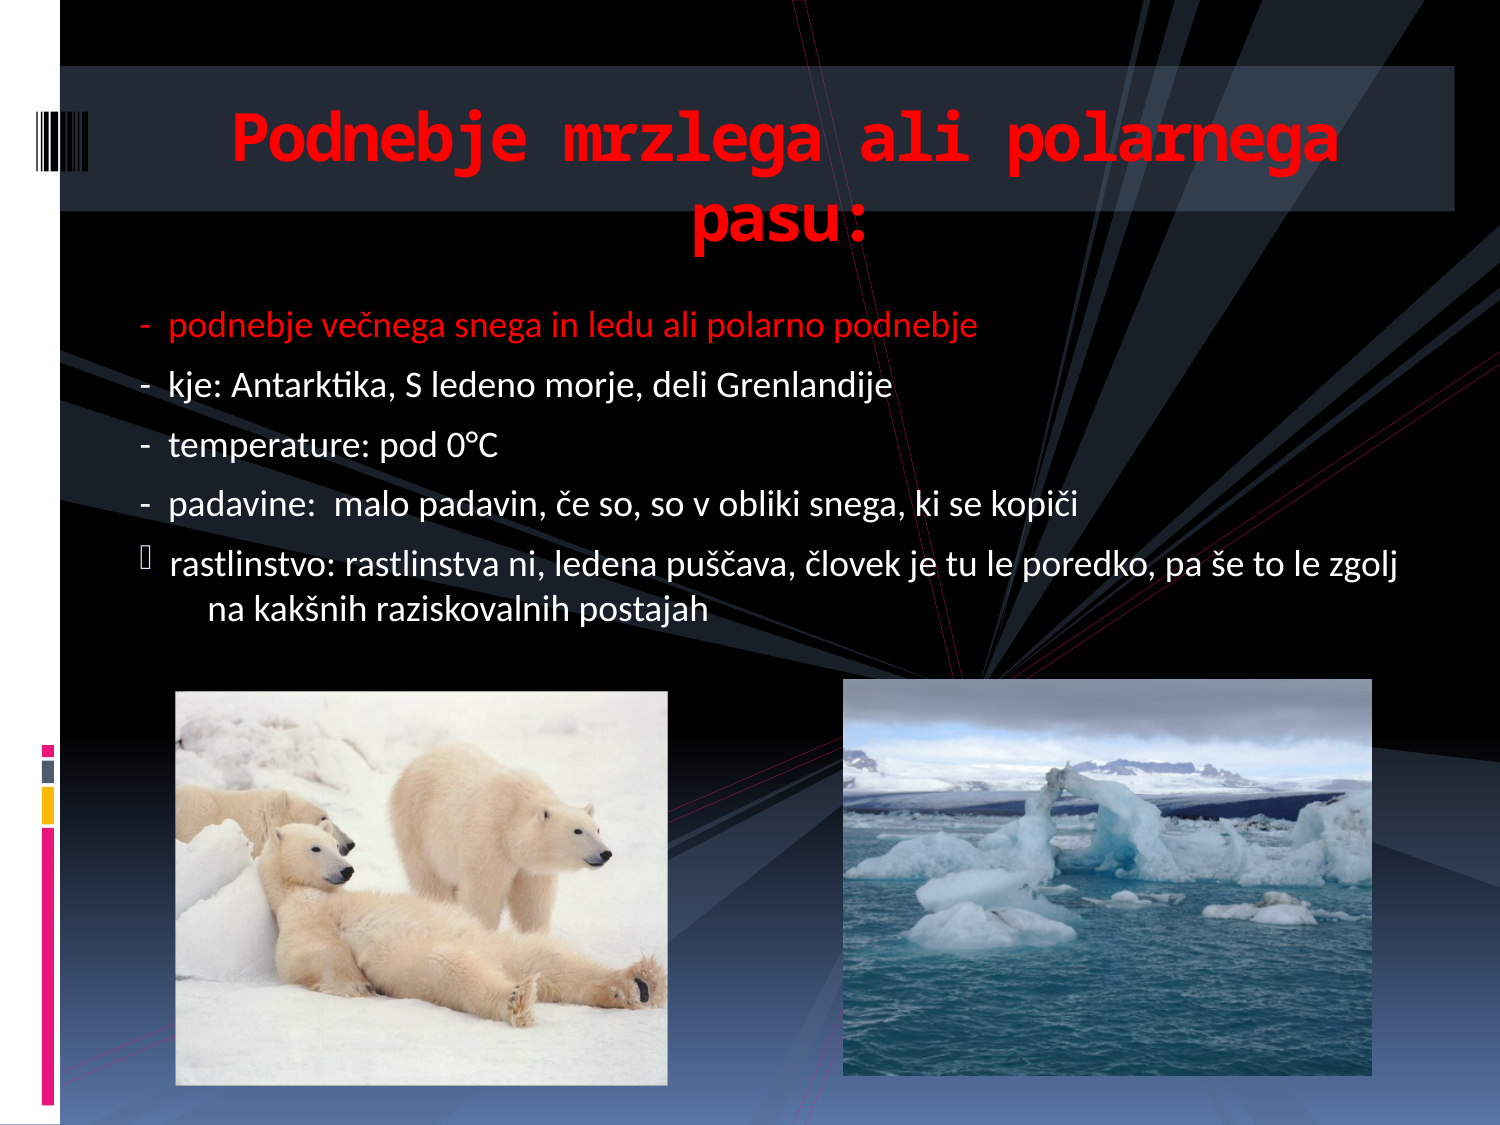

Podnebje mrzlega ali polarnega pasu:
# - podnebje večnega snega in ledu ali polarno podnebje
- kje: Antarktika, S ledeno morje, deli Grenlandije
- temperature: pod 0°C
- padavine: malo padavin, če so, so v obliki snega, ki se kopiči
 rastlinstvo: rastlinstva ni, ledena puščava, človek je tu le poredko, pa še to le zgolj na kakšnih raziskovalnih postajah